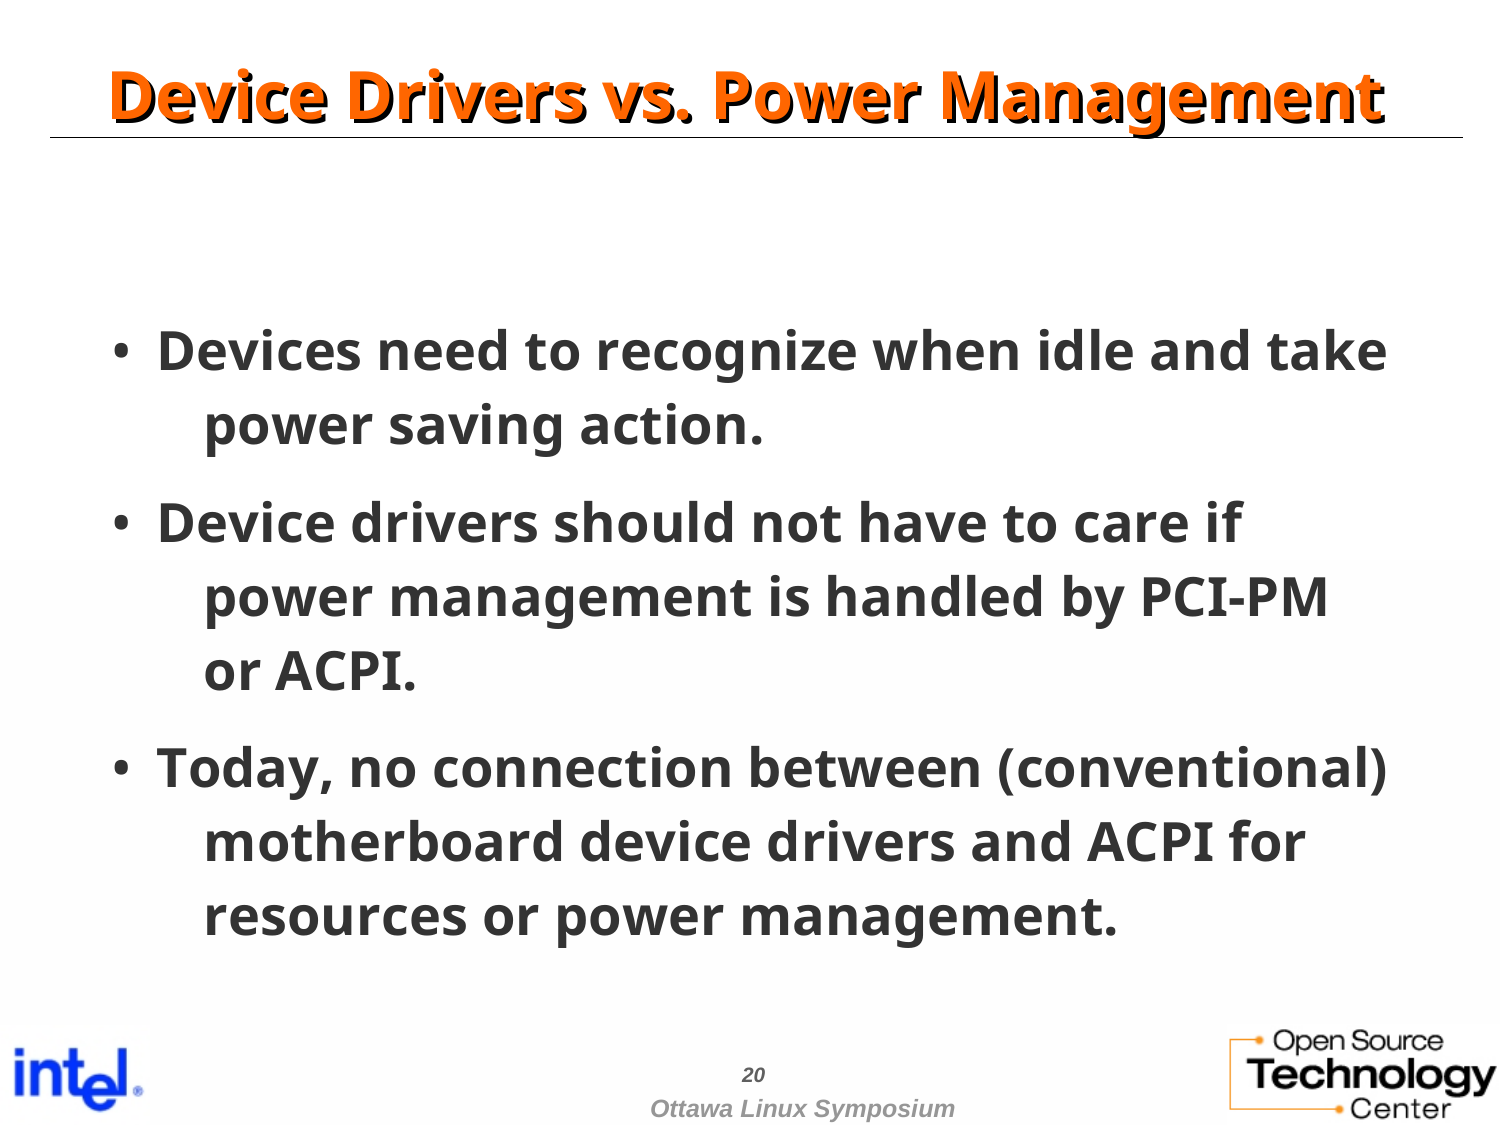

# Device Drivers vs. Power Management
Devices need to recognize when idle and take power saving action.
Device drivers should not have to care if power management is handled by PCI-PM or ACPI.
Today, no connection between (conventional) motherboard device drivers and ACPI for resources or power management.